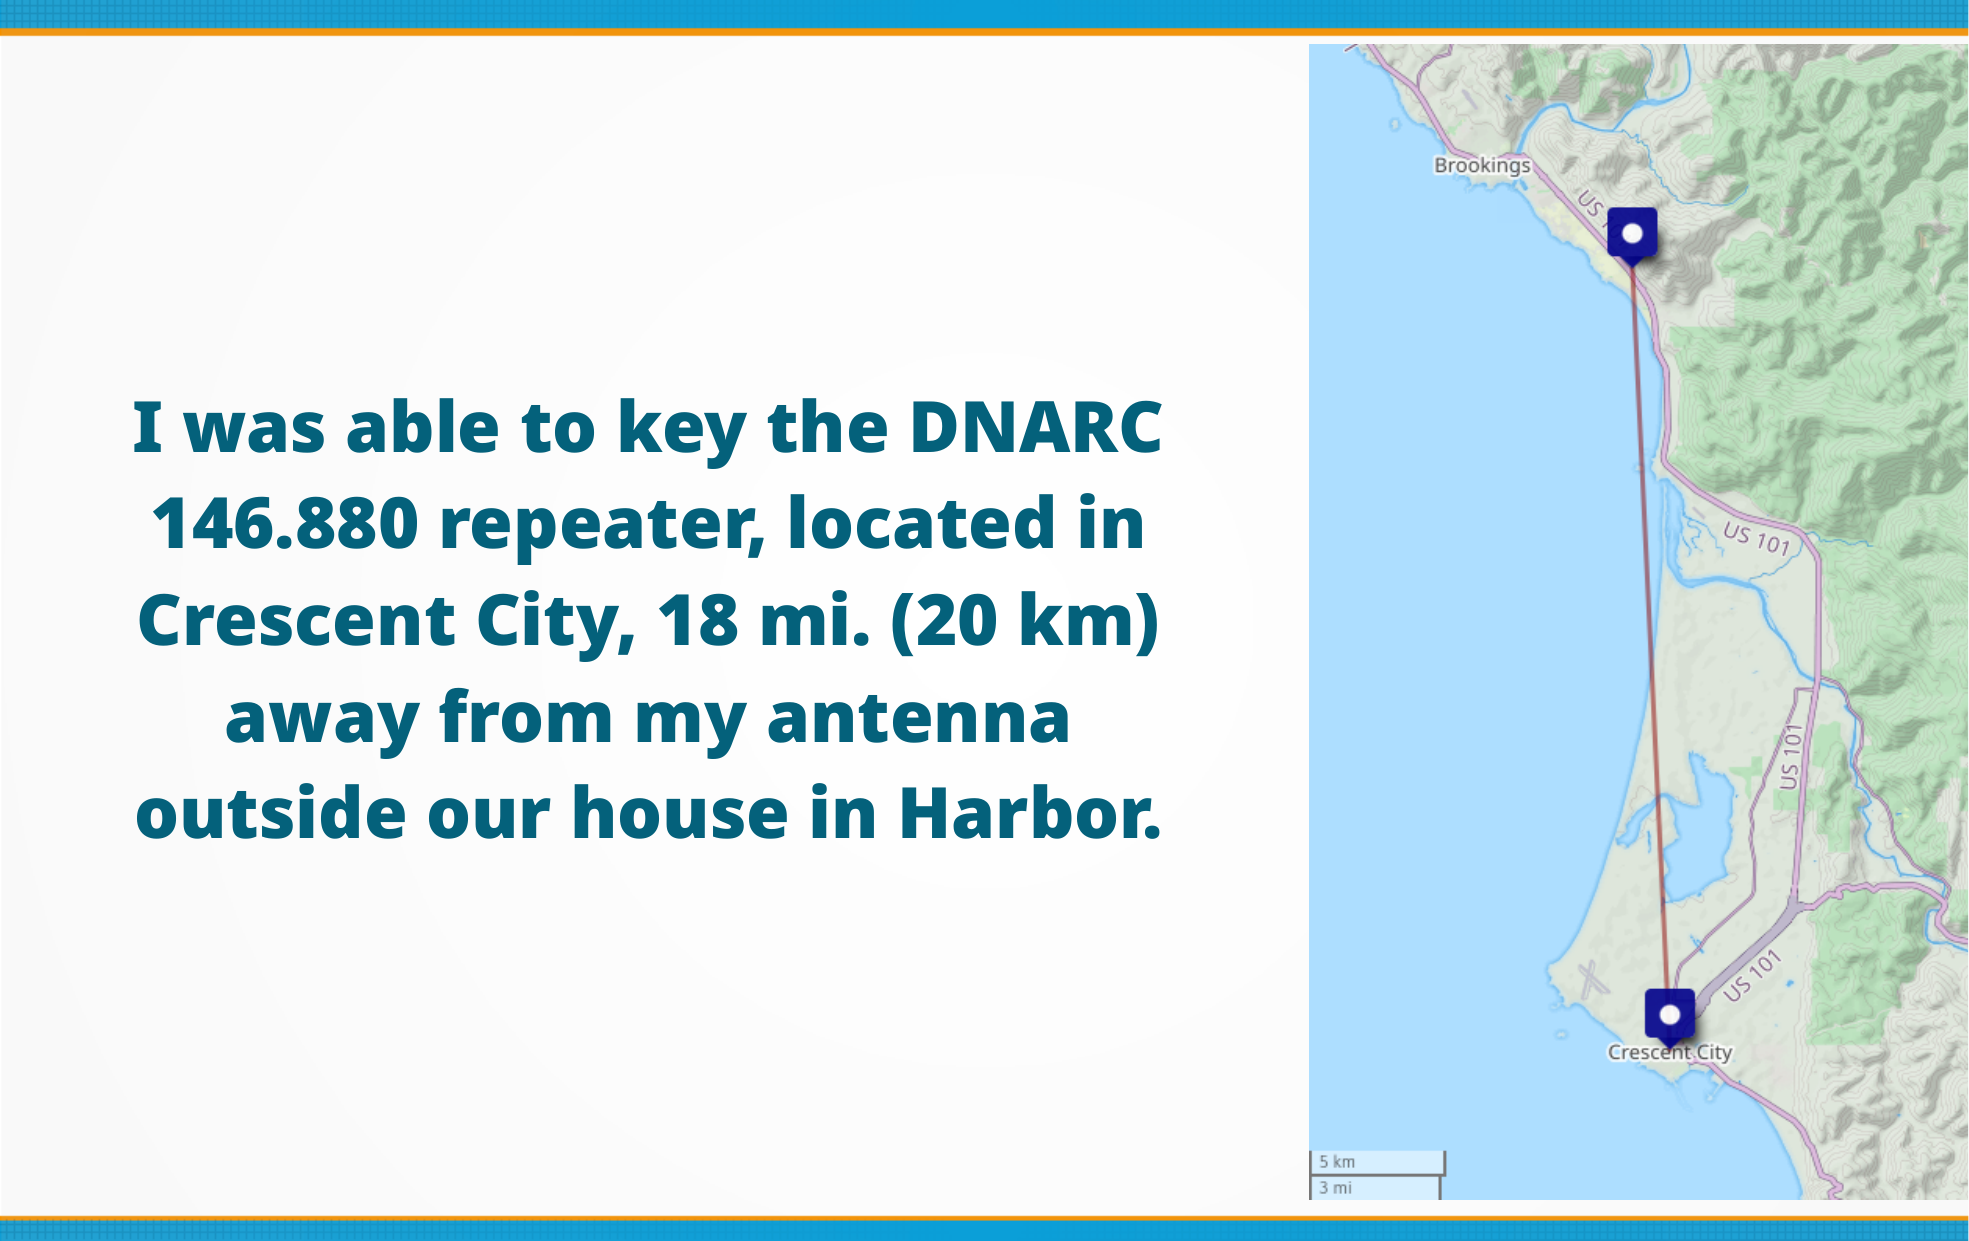

# I was able to key the DNARC 146.880 repeater, located in Crescent City, 18 mi. (20 km) away from my antenna outside our house in Harbor.